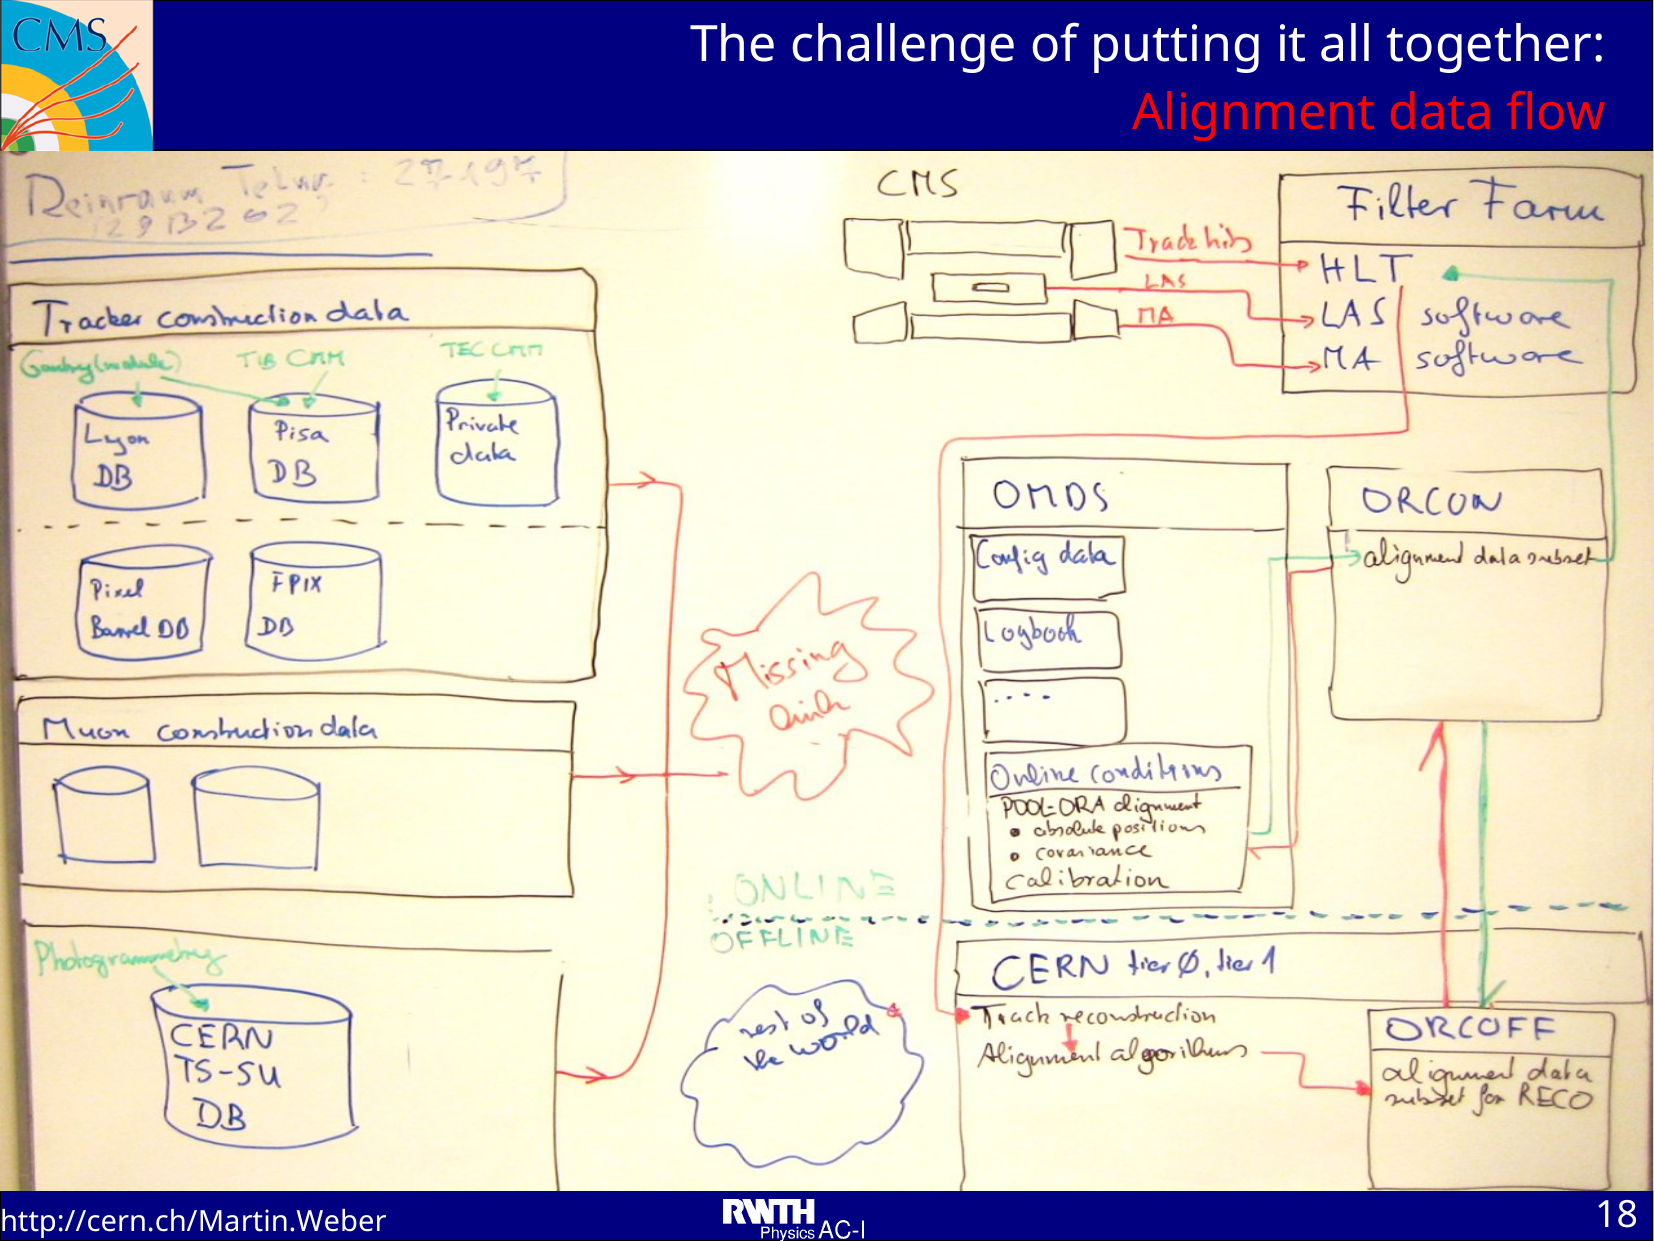

# The challenge of putting it all together: Alignment data flow